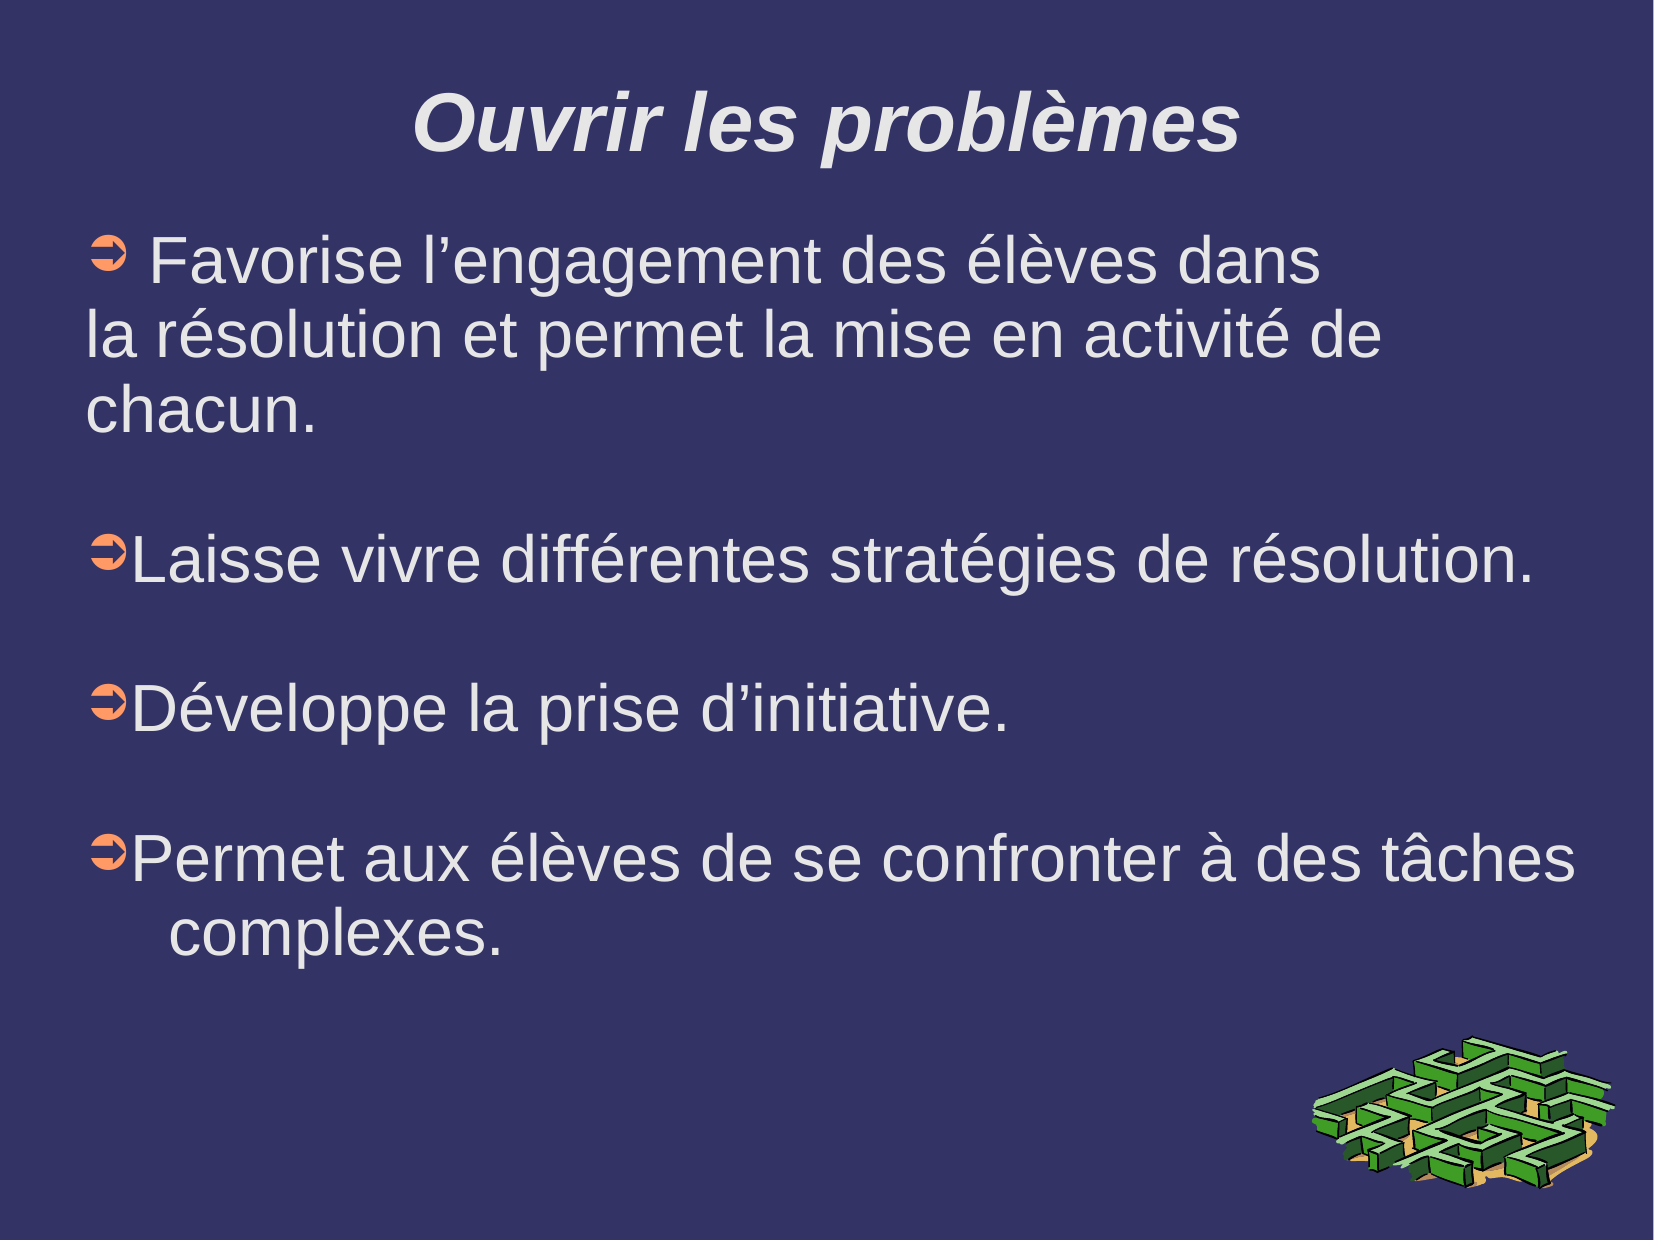

# Ouvrir les problèmes
 Favorise l’engagement des élèves dans
la résolution et permet la mise en activité de
chacun.
Laisse vivre différentes stratégies de résolution.
Développe la prise d’initiative.
Permet aux élèves de se confronter à des tâches complexes.